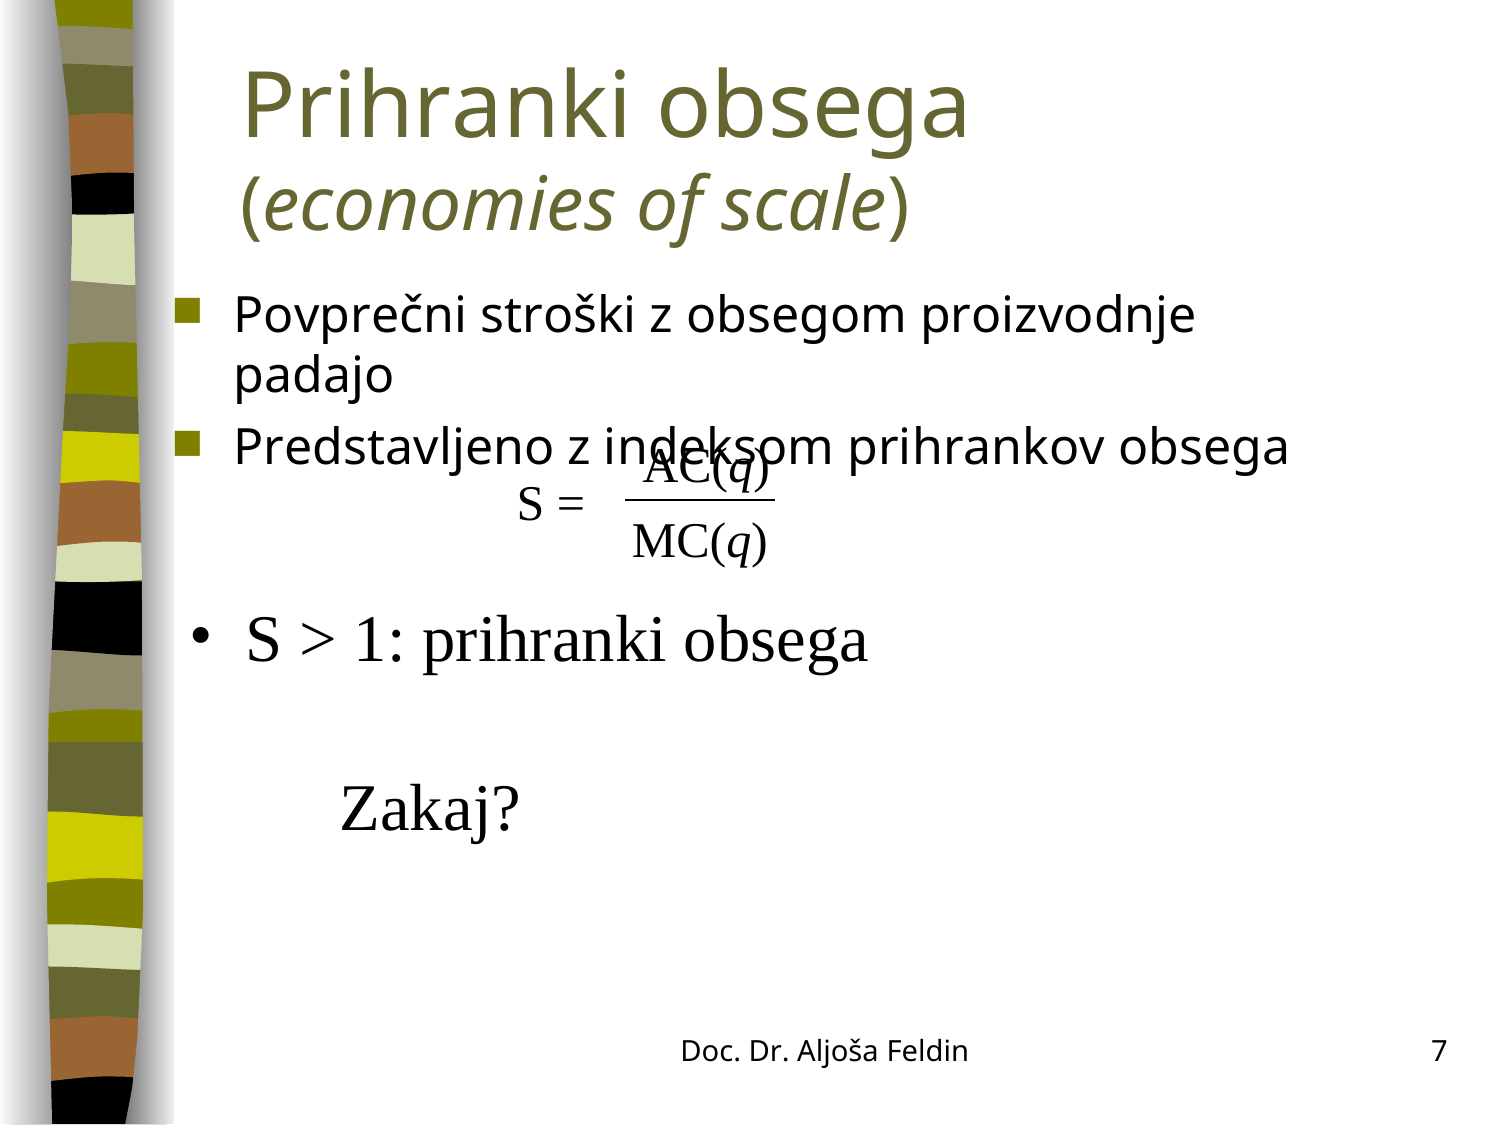

# Prihranki obsega (economies of scale)
Povprečni stroški z obsegom proizvodnje padajo
Predstavljeno z indeksom prihrankov obsega
AC(q)
S =
MC(q)
S > 1: prihranki obsega
		Zakaj?
Doc. Dr. Aljoša Feldin